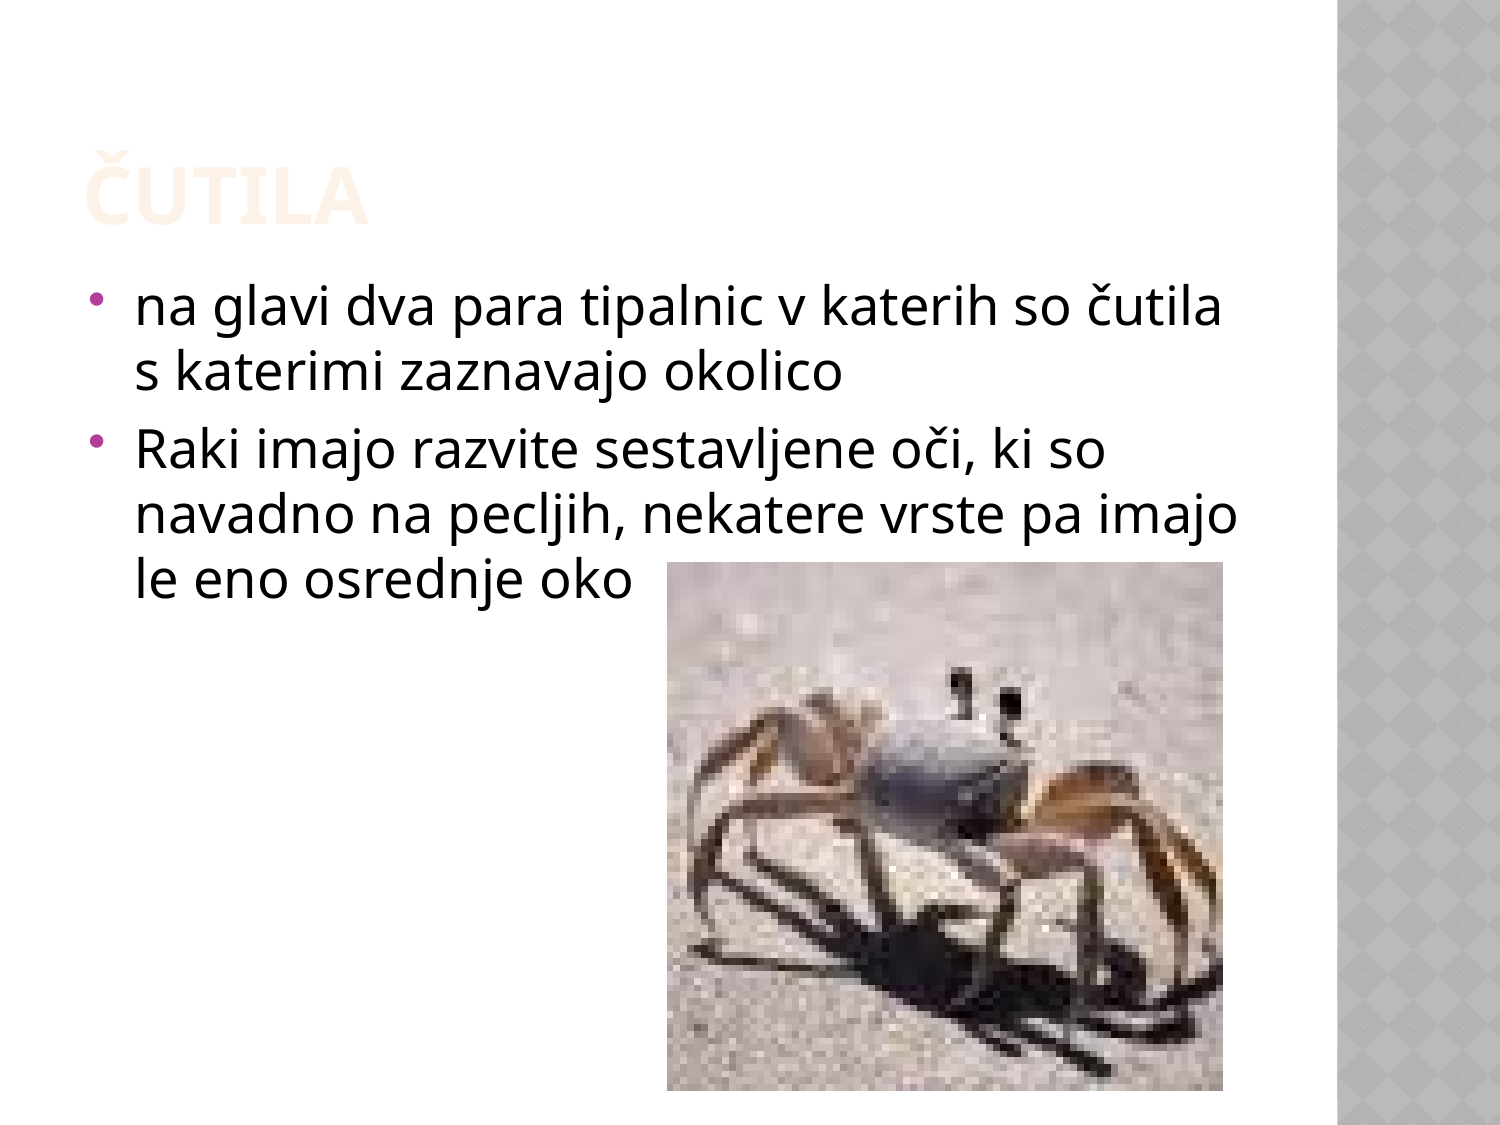

# ČUTILA
na glavi dva para tipalnic v katerih so čutila s katerimi zaznavajo okolico
Raki imajo razvite sestavljene oči, ki so navadno na pecljih, nekatere vrste pa imajo le eno osrednje oko